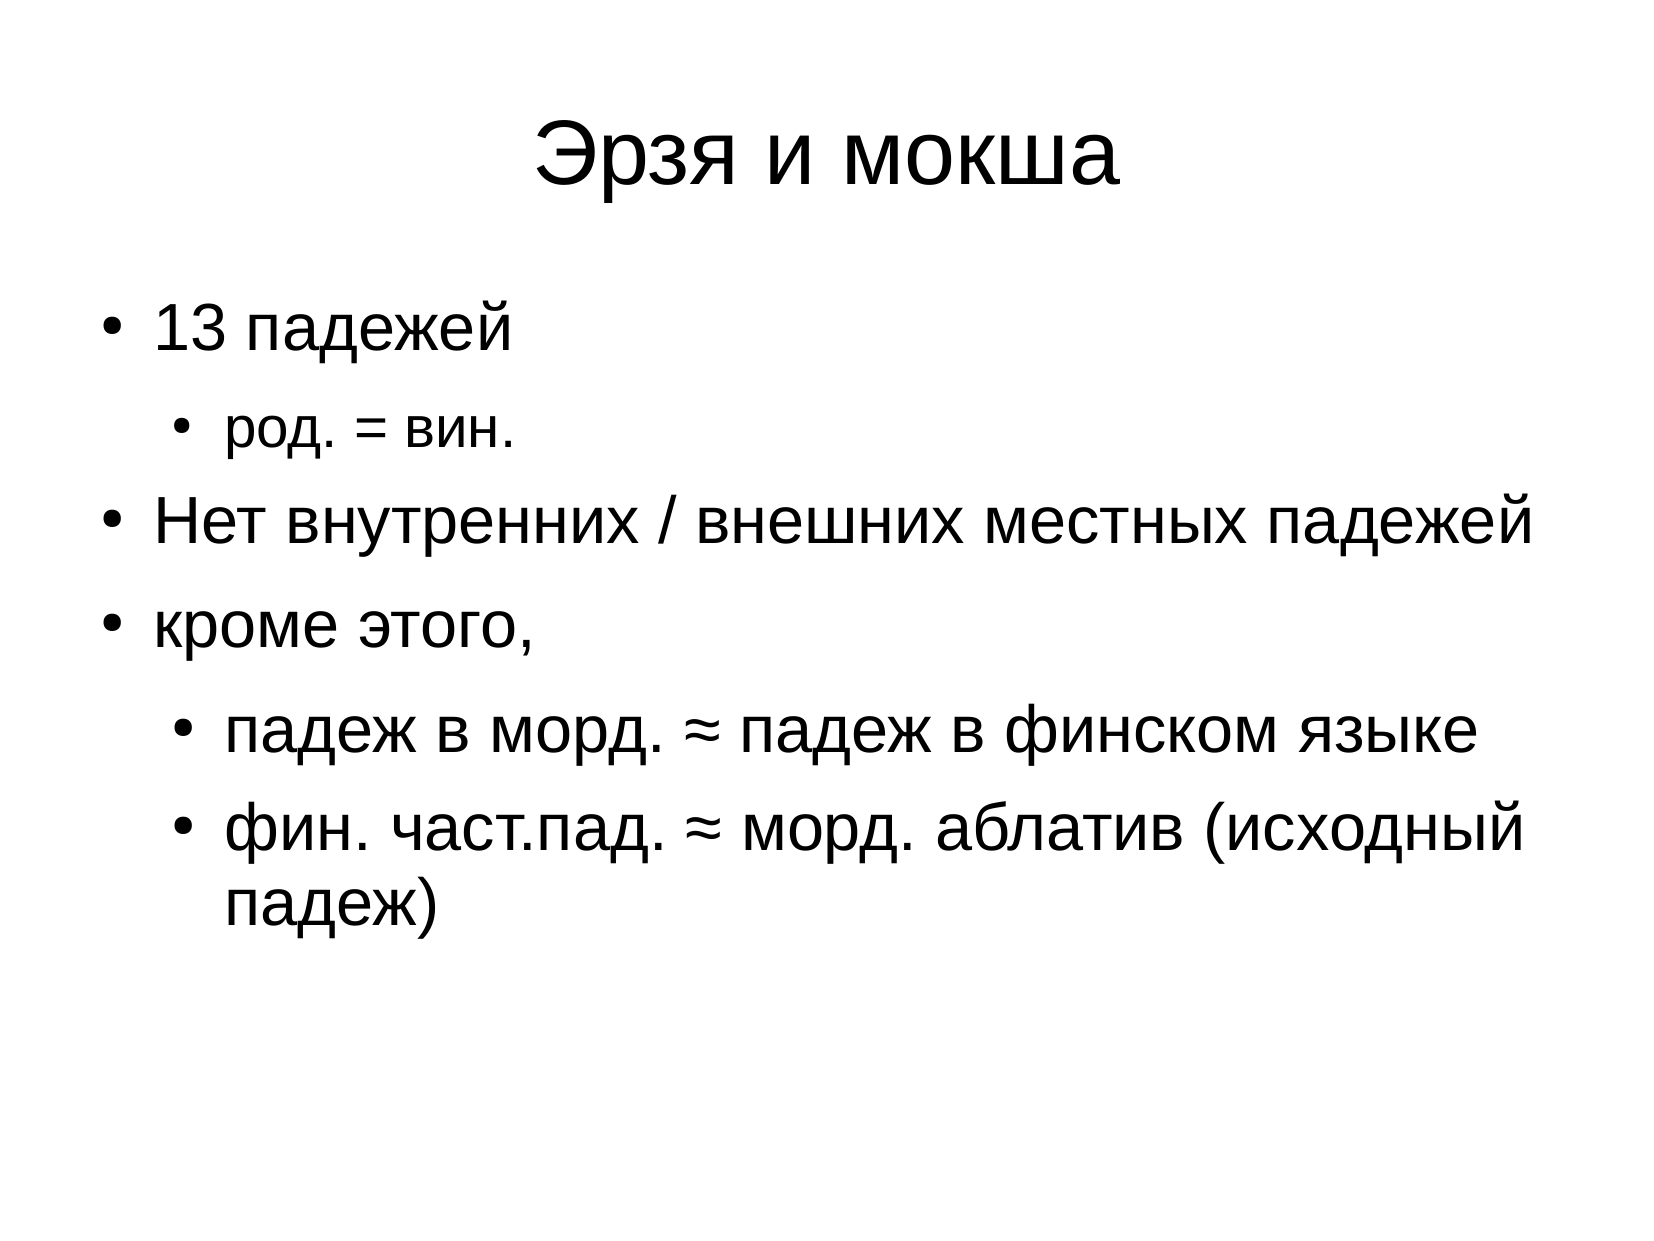

# Эрзя и мокша
13 падежей
род. = вин.
Нет внутренних / внешних местных падежей
кроме этого,
падеж в морд. ≈ падеж в финском языке
фин. част.пад. ≈ морд. аблатив (исходный падеж)